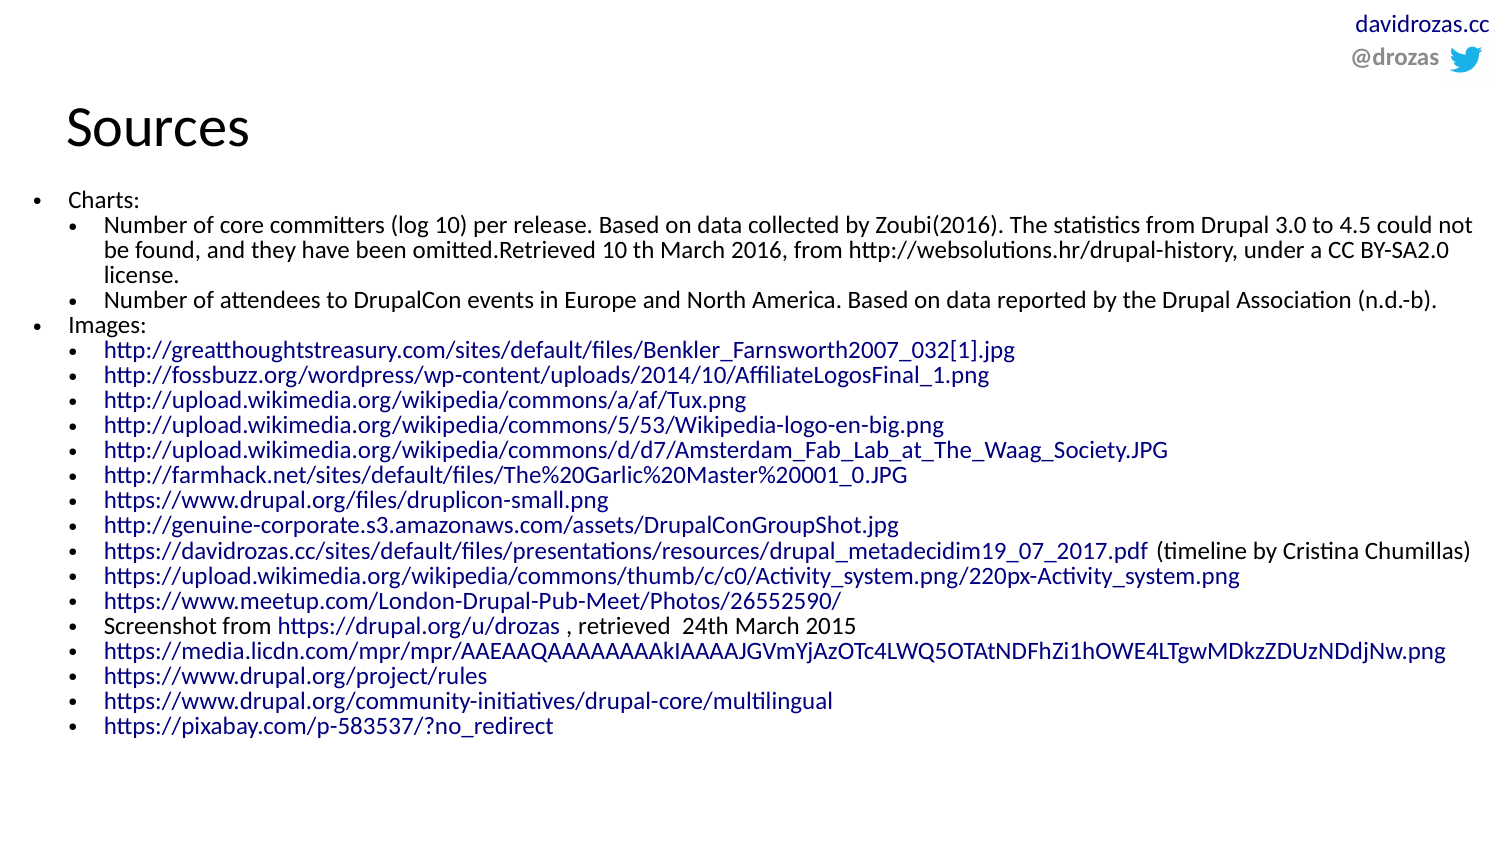

davidrozas.cc
@drozas
# Sources
Charts:
Number of core committers (log 10) per release. Based on data collected by Zoubi(2016). The statistics from Drupal 3.0 to 4.5 could not be found, and they have been omitted.Retrieved 10 th March 2016, from http://websolutions.hr/drupal-history, under a CC BY-SA2.0 license.
Number of attendees to DrupalCon events in Europe and North America. Based on data reported by the Drupal Association (n.d.-b).
Images:
http://greatthoughtstreasury.com/sites/default/files/Benkler_Farnsworth2007_032[1].jpg
http://fossbuzz.org/wordpress/wp-content/uploads/2014/10/AffiliateLogosFinal_1.png
http://upload.wikimedia.org/wikipedia/commons/a/af/Tux.png
http://upload.wikimedia.org/wikipedia/commons/5/53/Wikipedia-logo-en-big.png
http://upload.wikimedia.org/wikipedia/commons/d/d7/Amsterdam_Fab_Lab_at_The_Waag_Society.JPG
http://farmhack.net/sites/default/files/The%20Garlic%20Master%20001_0.JPG
https://www.drupal.org/files/druplicon-small.png
http://genuine-corporate.s3.amazonaws.com/assets/DrupalConGroupShot.jpg
https://davidrozas.cc/sites/default/files/presentations/resources/drupal_metadecidim19_07_2017.pdf (timeline by Cristina Chumillas)
https://upload.wikimedia.org/wikipedia/commons/thumb/c/c0/Activity_system.png/220px-Activity_system.png
https://www.meetup.com/London-Drupal-Pub-Meet/Photos/26552590/
Screenshot from https://drupal.org/u/drozas , retrieved 24th March 2015
https://media.licdn.com/mpr/mpr/AAEAAQAAAAAAAAkIAAAAJGVmYjAzOTc4LWQ5OTAtNDFhZi1hOWE4LTgwMDkzZDUzNDdjNw.png
https://www.drupal.org/project/rules
https://www.drupal.org/community-initiatives/drupal-core/multilingual
https://pixabay.com/p-583537/?no_redirect